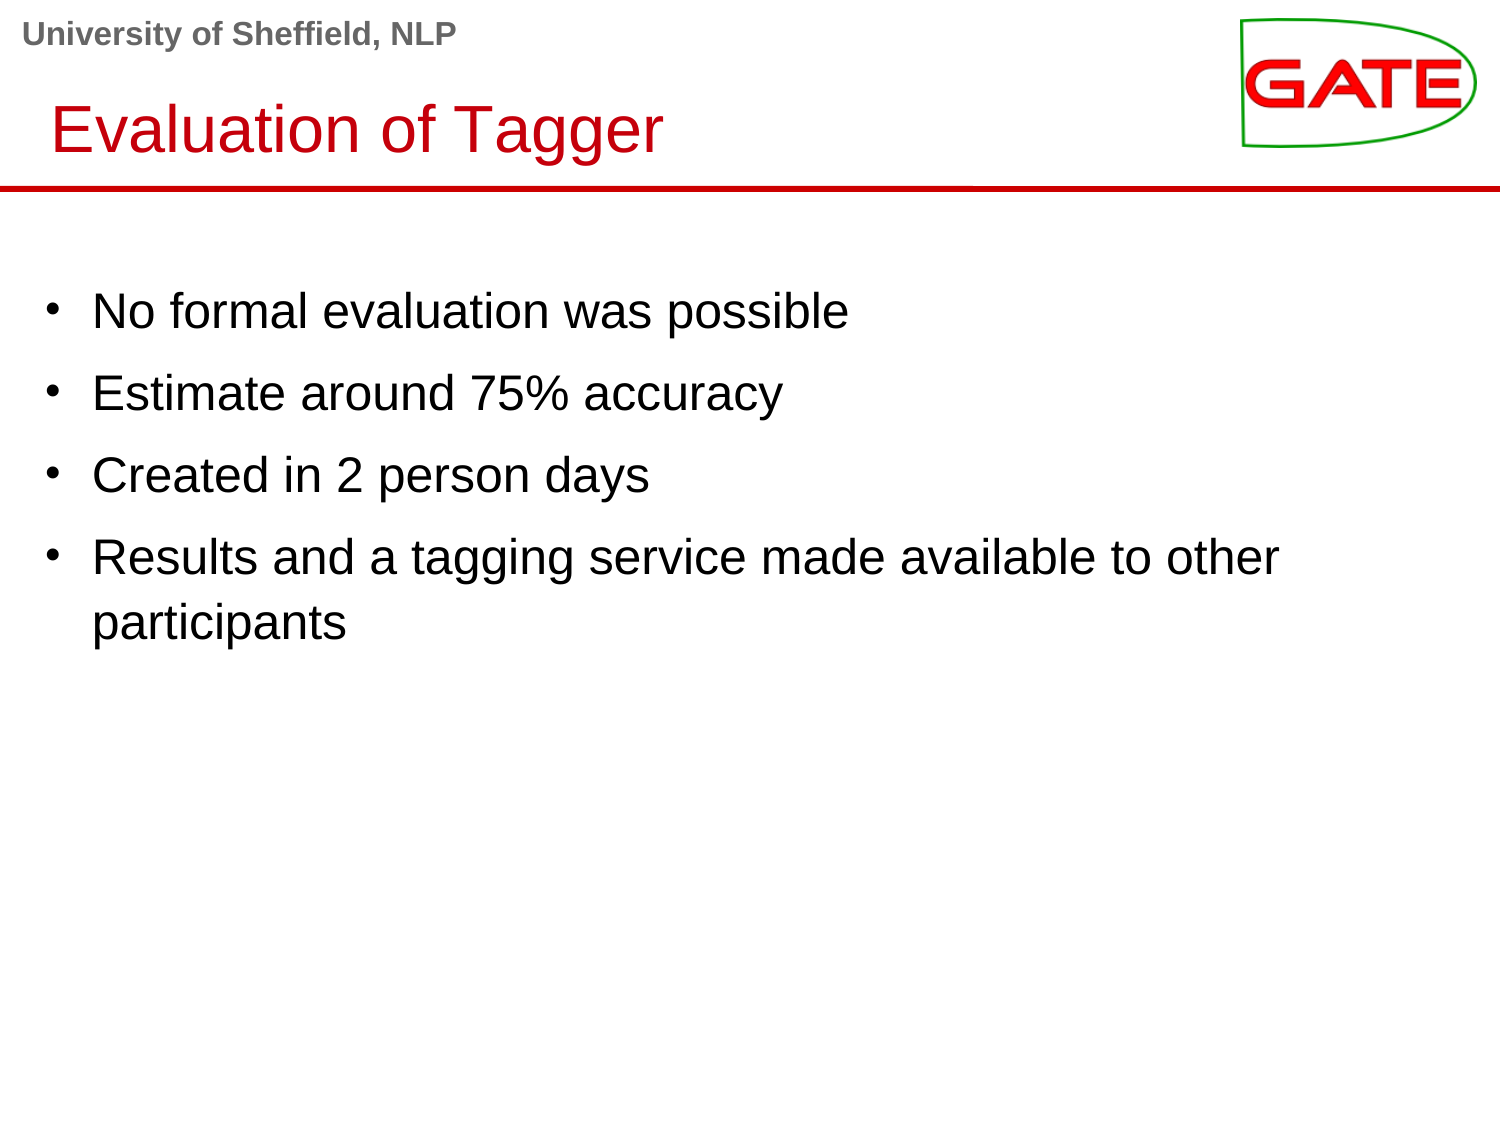

# Evaluation of Tagger
No formal evaluation was possible
Estimate around 75% accuracy
Created in 2 person days
Results and a tagging service made available to other participants